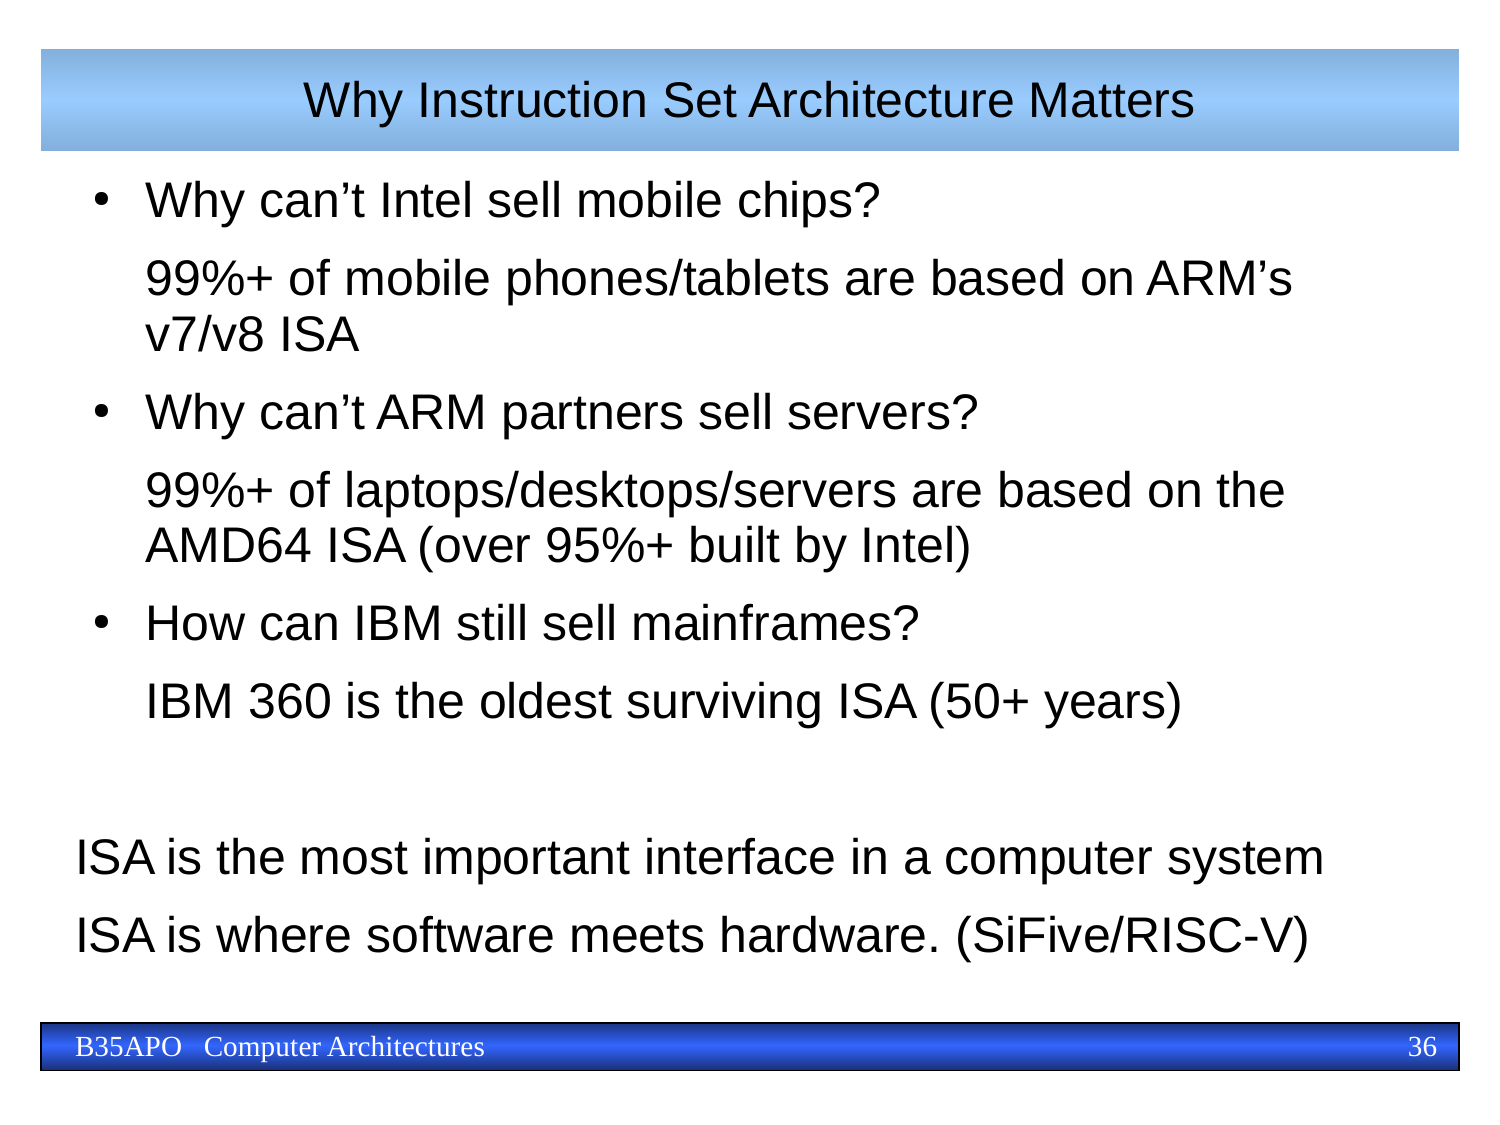

# Why Instruction Set Architecture Matters
Why can’t Intel sell mobile chips?
99%+ of mobile phones/tablets are based on ARM’s v7/v8 ISA
Why can’t ARM partners sell servers?
99%+ of laptops/desktops/servers are based on the AMD64 ISA (over 95%+ built by Intel)
How can IBM still sell mainframes?
IBM 360 is the oldest surviving ISA (50+ years)
ISA is the most important interface in a computer system
ISA is where software meets hardware. (SiFive/RISC-V)
B35APO Computer Architectures
36